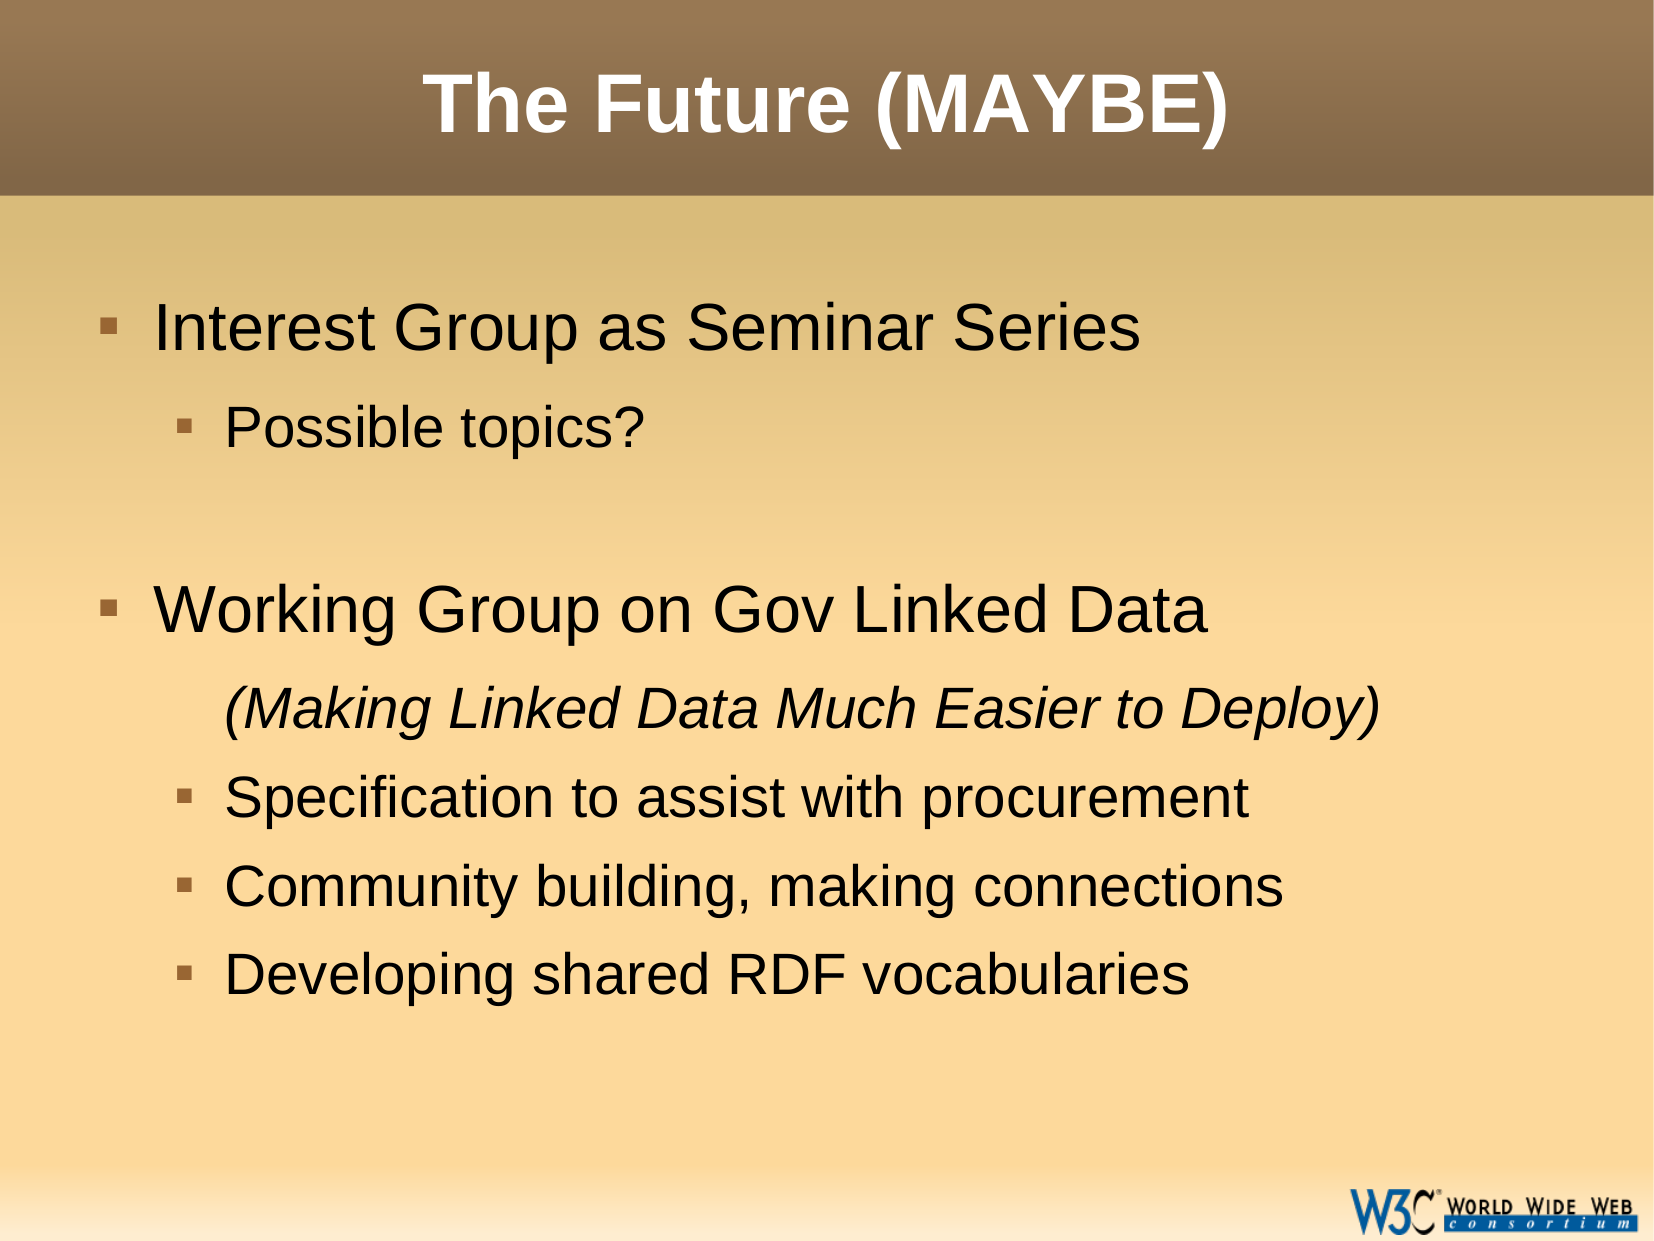

# The Future (MAYBE)
Interest Group as Seminar Series
Possible topics?
Working Group on Gov Linked Data
(Making Linked Data Much Easier to Deploy)
Specification to assist with procurement
Community building, making connections
Developing shared RDF vocabularies